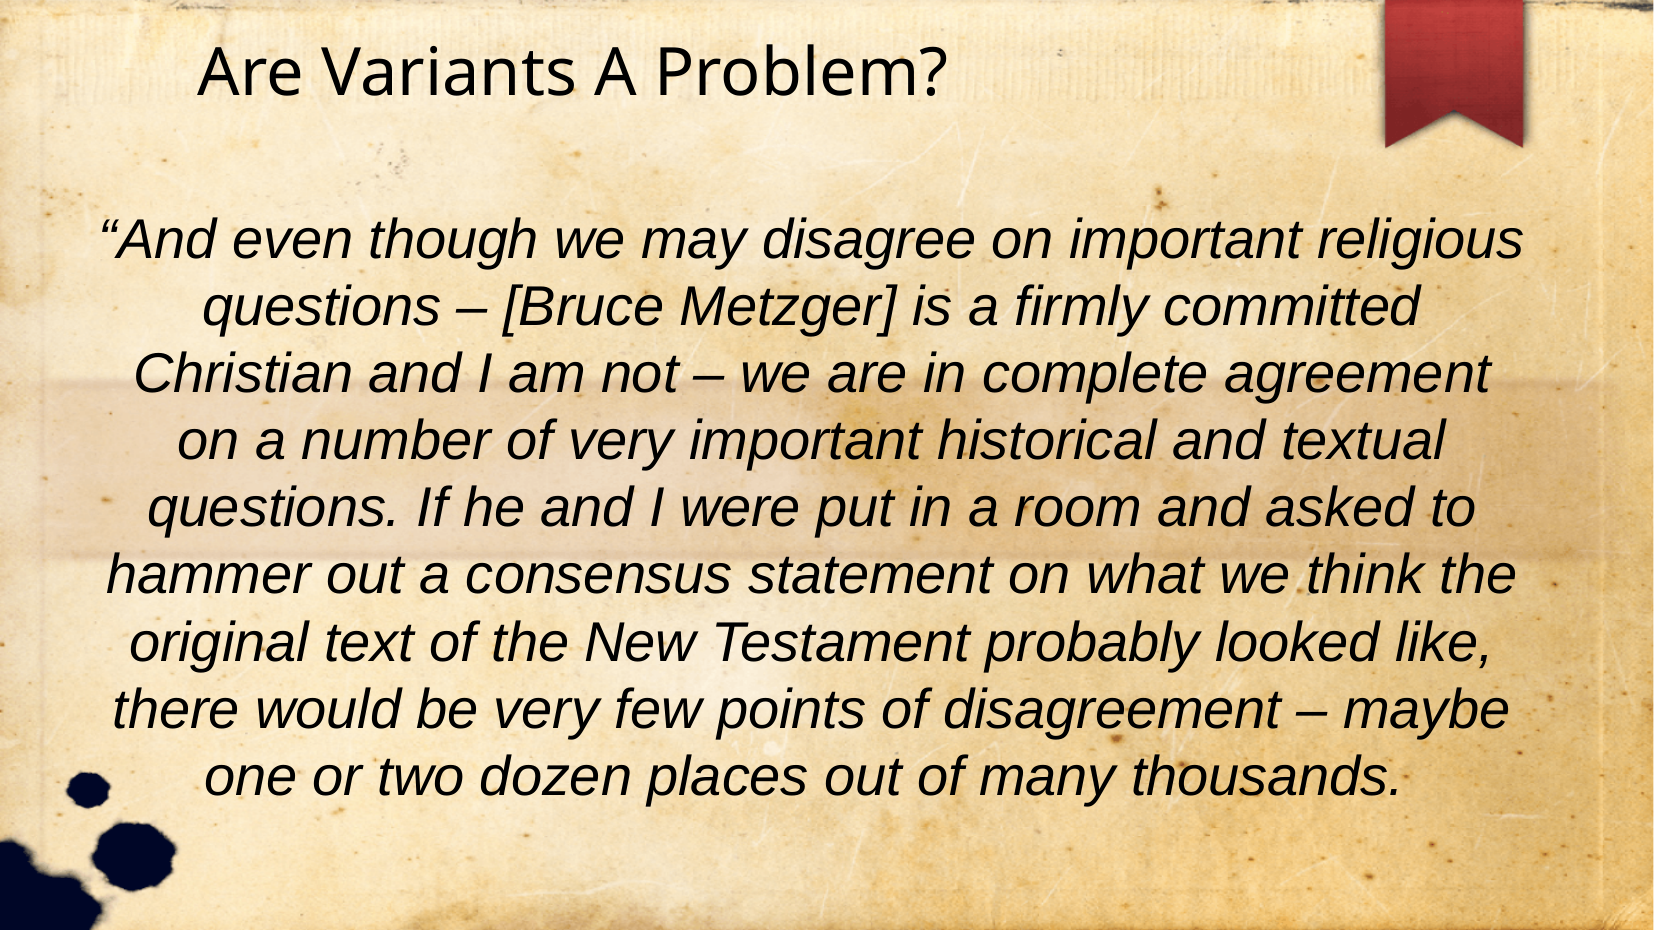

# Are Variants A Problem?
“And even though we may disagree on important religious questions – [Bruce Metzger] is a firmly committed Christian and I am not – we are in complete agreement on a number of very important historical and textual questions. If he and I were put in a room and asked to hammer out a consensus statement on what we think the original text of the New Testament probably looked like, there would be very few points of disagreement – maybe one or two dozen places out of many thousands.